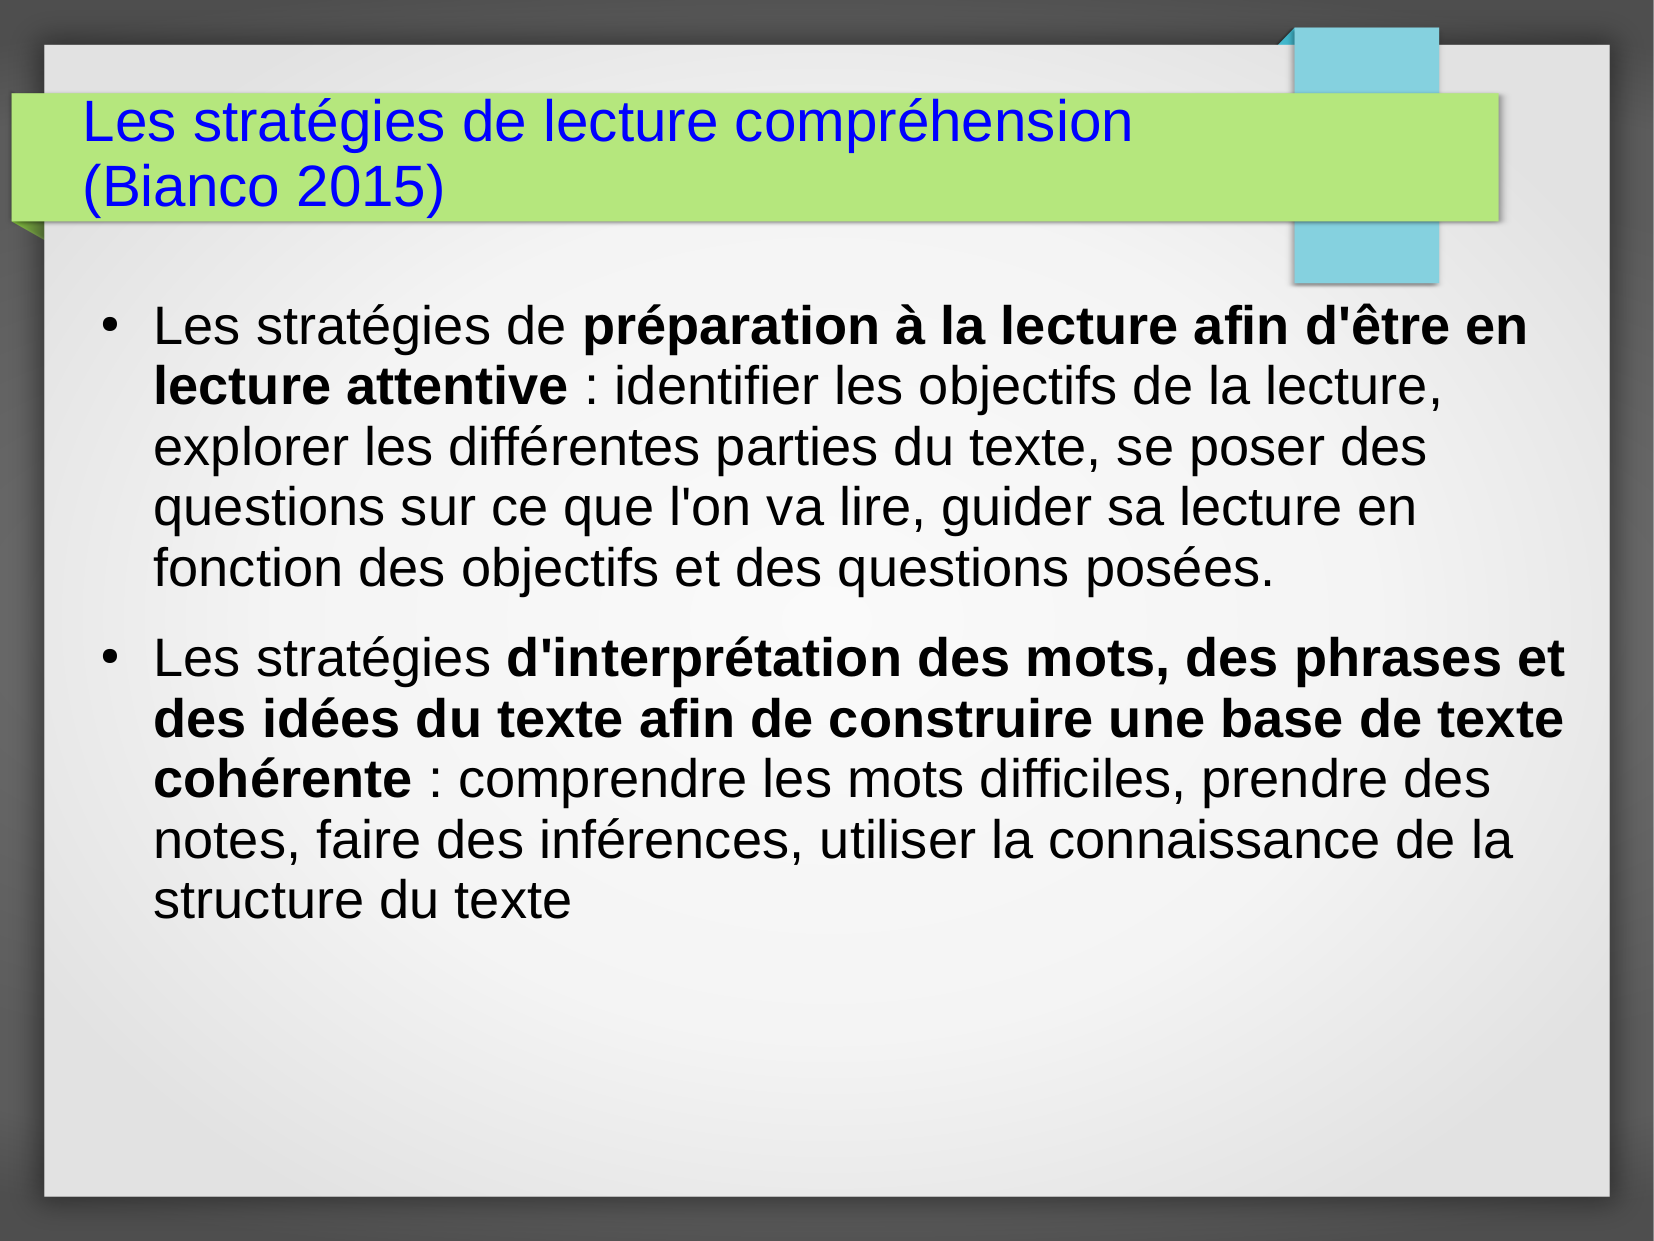

# Les stratégies de lecture compréhension (Bianco 2015)
Les stratégies de préparation à la lecture afin d'être en lecture attentive : identifier les objectifs de la lecture, explorer les différentes parties du texte, se poser des questions sur ce que l'on va lire, guider sa lecture en fonction des objectifs et des questions posées.
Les stratégies d'interprétation des mots, des phrases et des idées du texte afin de construire une base de texte cohérente : comprendre les mots difficiles, prendre des notes, faire des inférences, utiliser la connaissance de la structure du texte